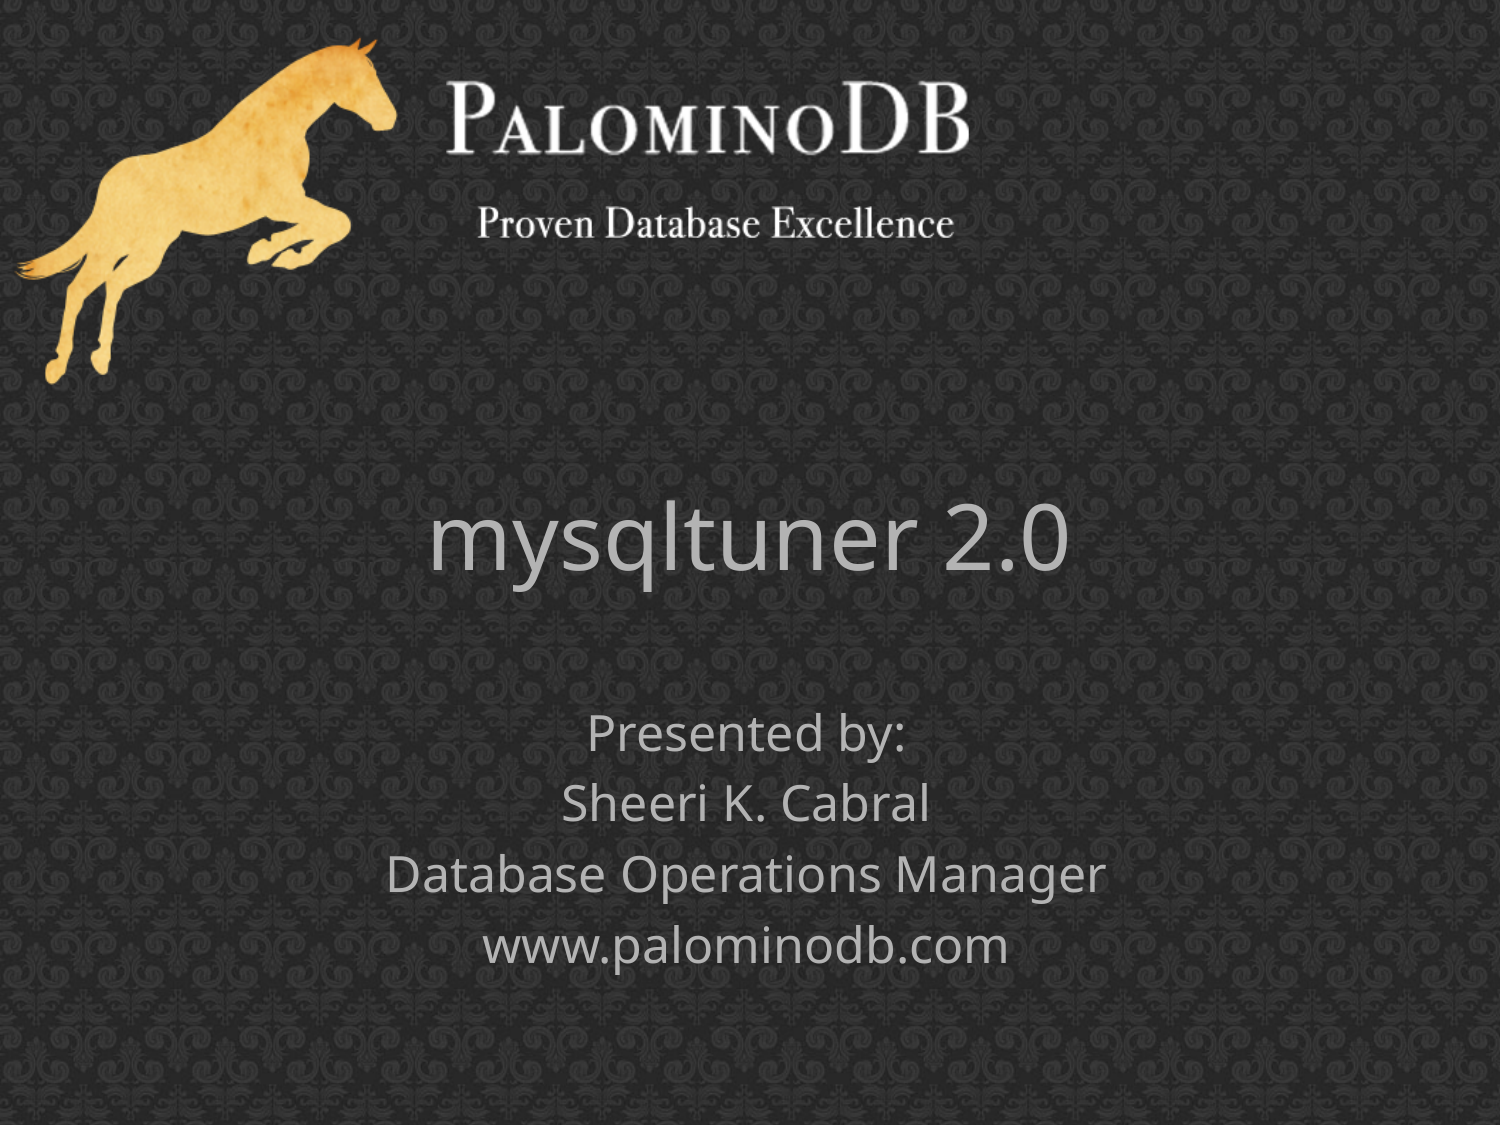

mysqltuner 2.0
Presented by:
Sheeri K. Cabral
Database Operations Manager
www.palominodb.com